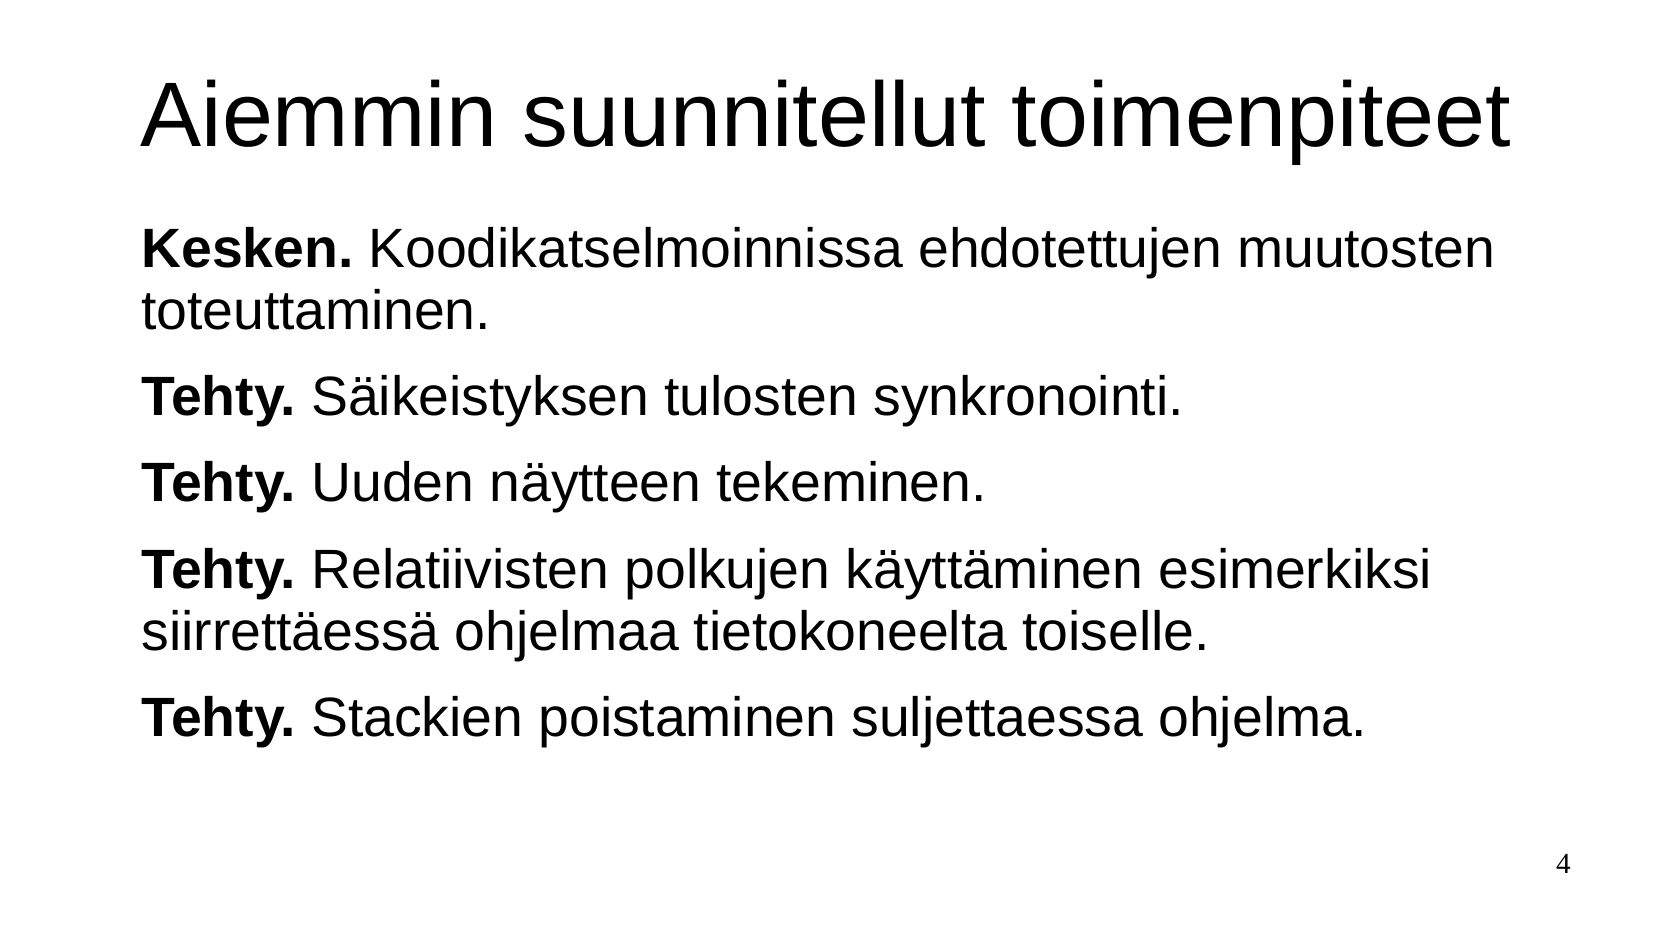

# Aiemmin suunnitellut toimenpiteet
Kesken. Koodikatselmoinnissa ehdotettujen muutosten toteuttaminen.
Tehty. Säikeistyksen tulosten synkronointi.
Tehty. Uuden näytteen tekeminen.
Tehty. Relatiivisten polkujen käyttäminen esimerkiksi siirrettäessä ohjelmaa tietokoneelta toiselle.
Tehty. Stackien poistaminen suljettaessa ohjelma.
4